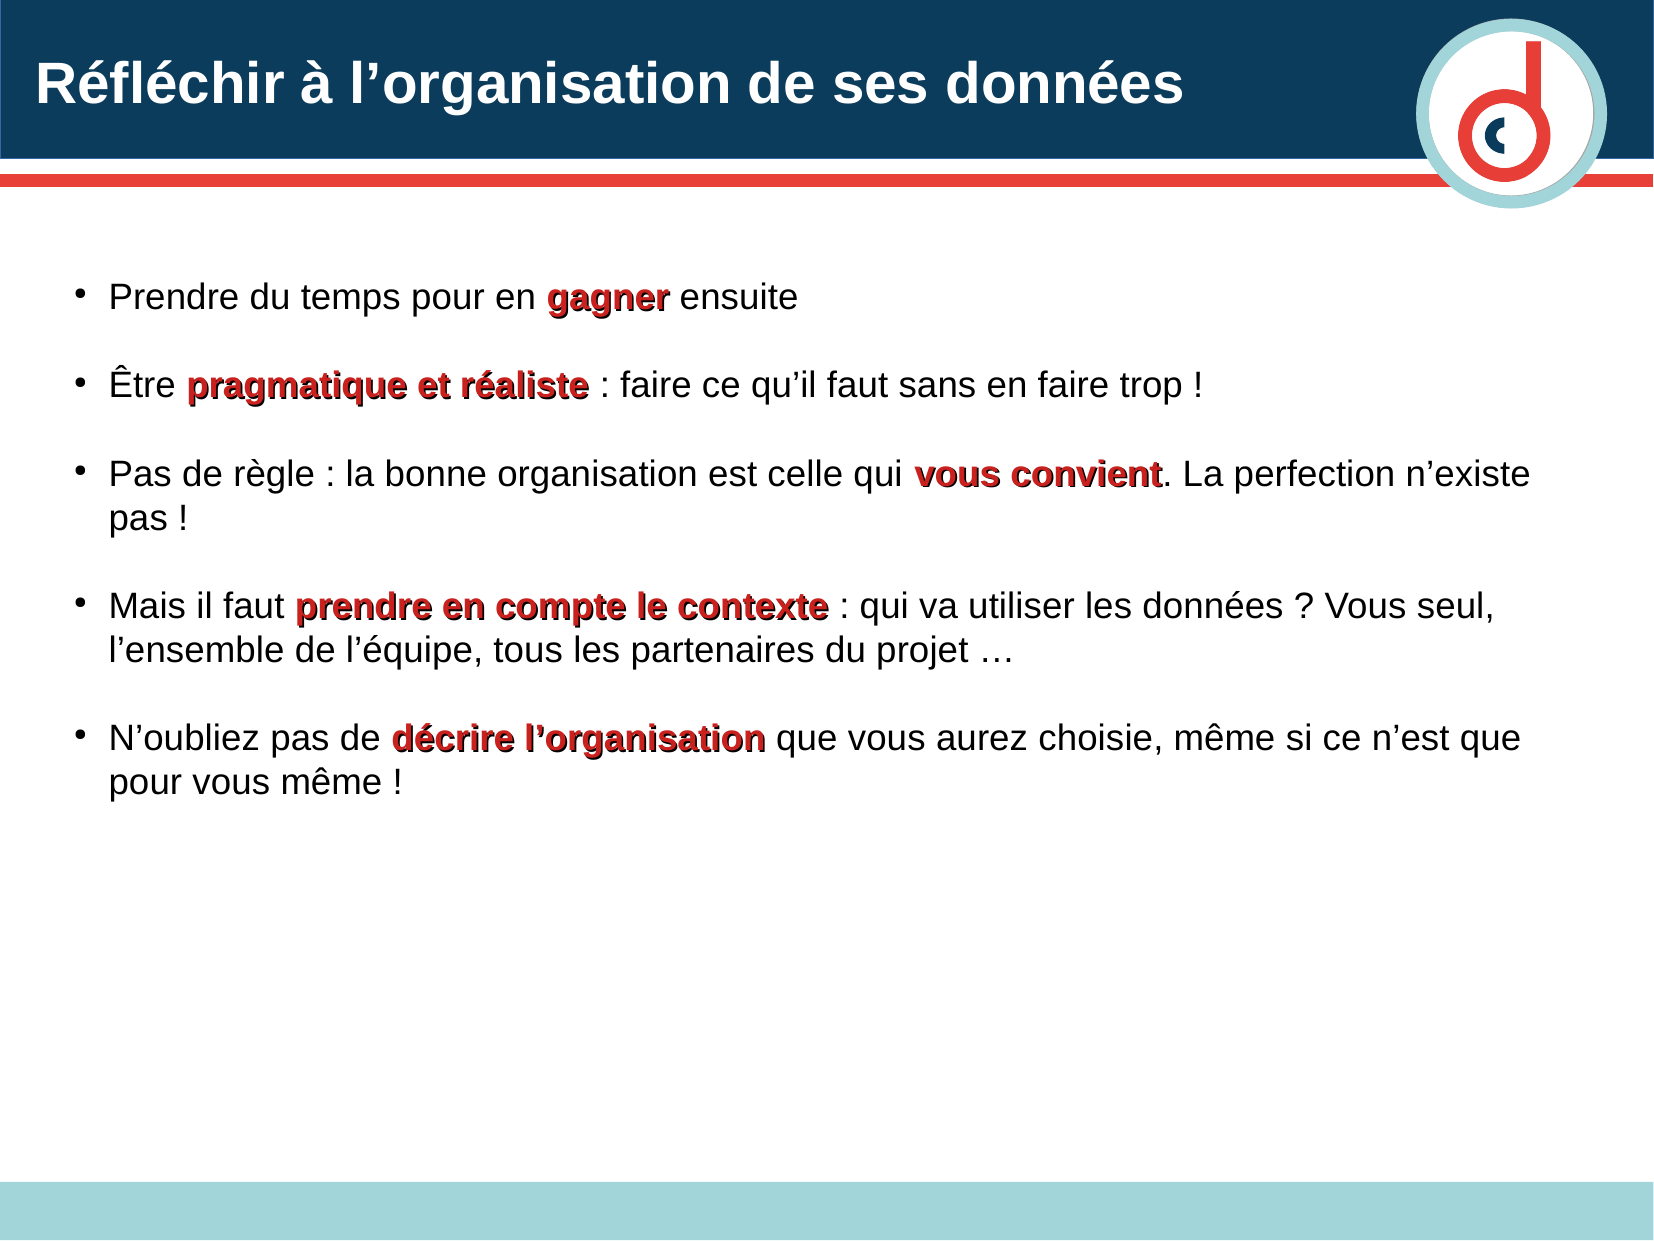

# Réfléchir à l’organisation de ses données
Prendre du temps pour en gagner ensuite
Être pragmatique et réaliste : faire ce qu’il faut sans en faire trop !
Pas de règle : la bonne organisation est celle qui vous convient. La perfection n’existe pas !
Mais il faut prendre en compte le contexte : qui va utiliser les données ? Vous seul, l’ensemble de l’équipe, tous les partenaires du projet …
N’oubliez pas de décrire l’organisation que vous aurez choisie, même si ce n’est que pour vous même !